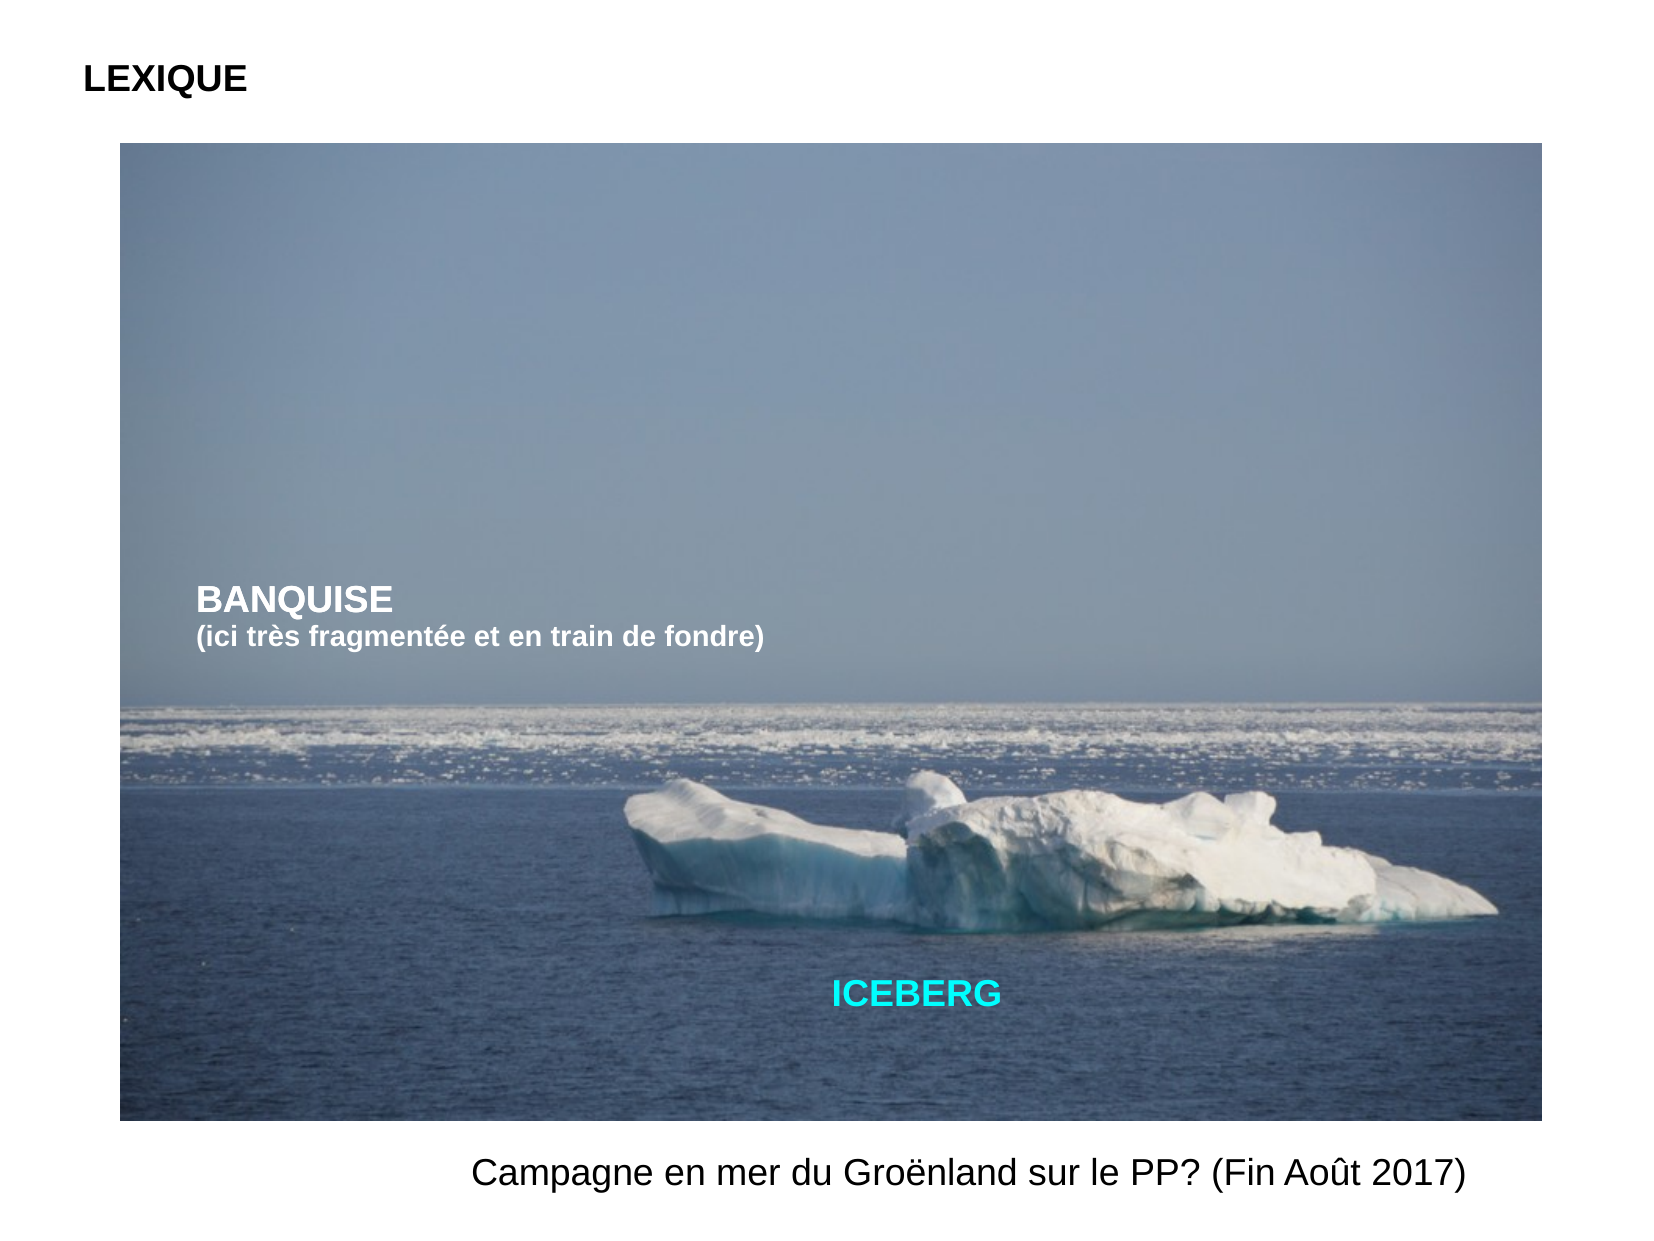

LEXIQUE
BANQUISE
BANQUISE
(ici très fragmentée et en train de fondre)
ICEBERG
Campagne en mer du Groënland sur le PP? (Fin Août 2017)